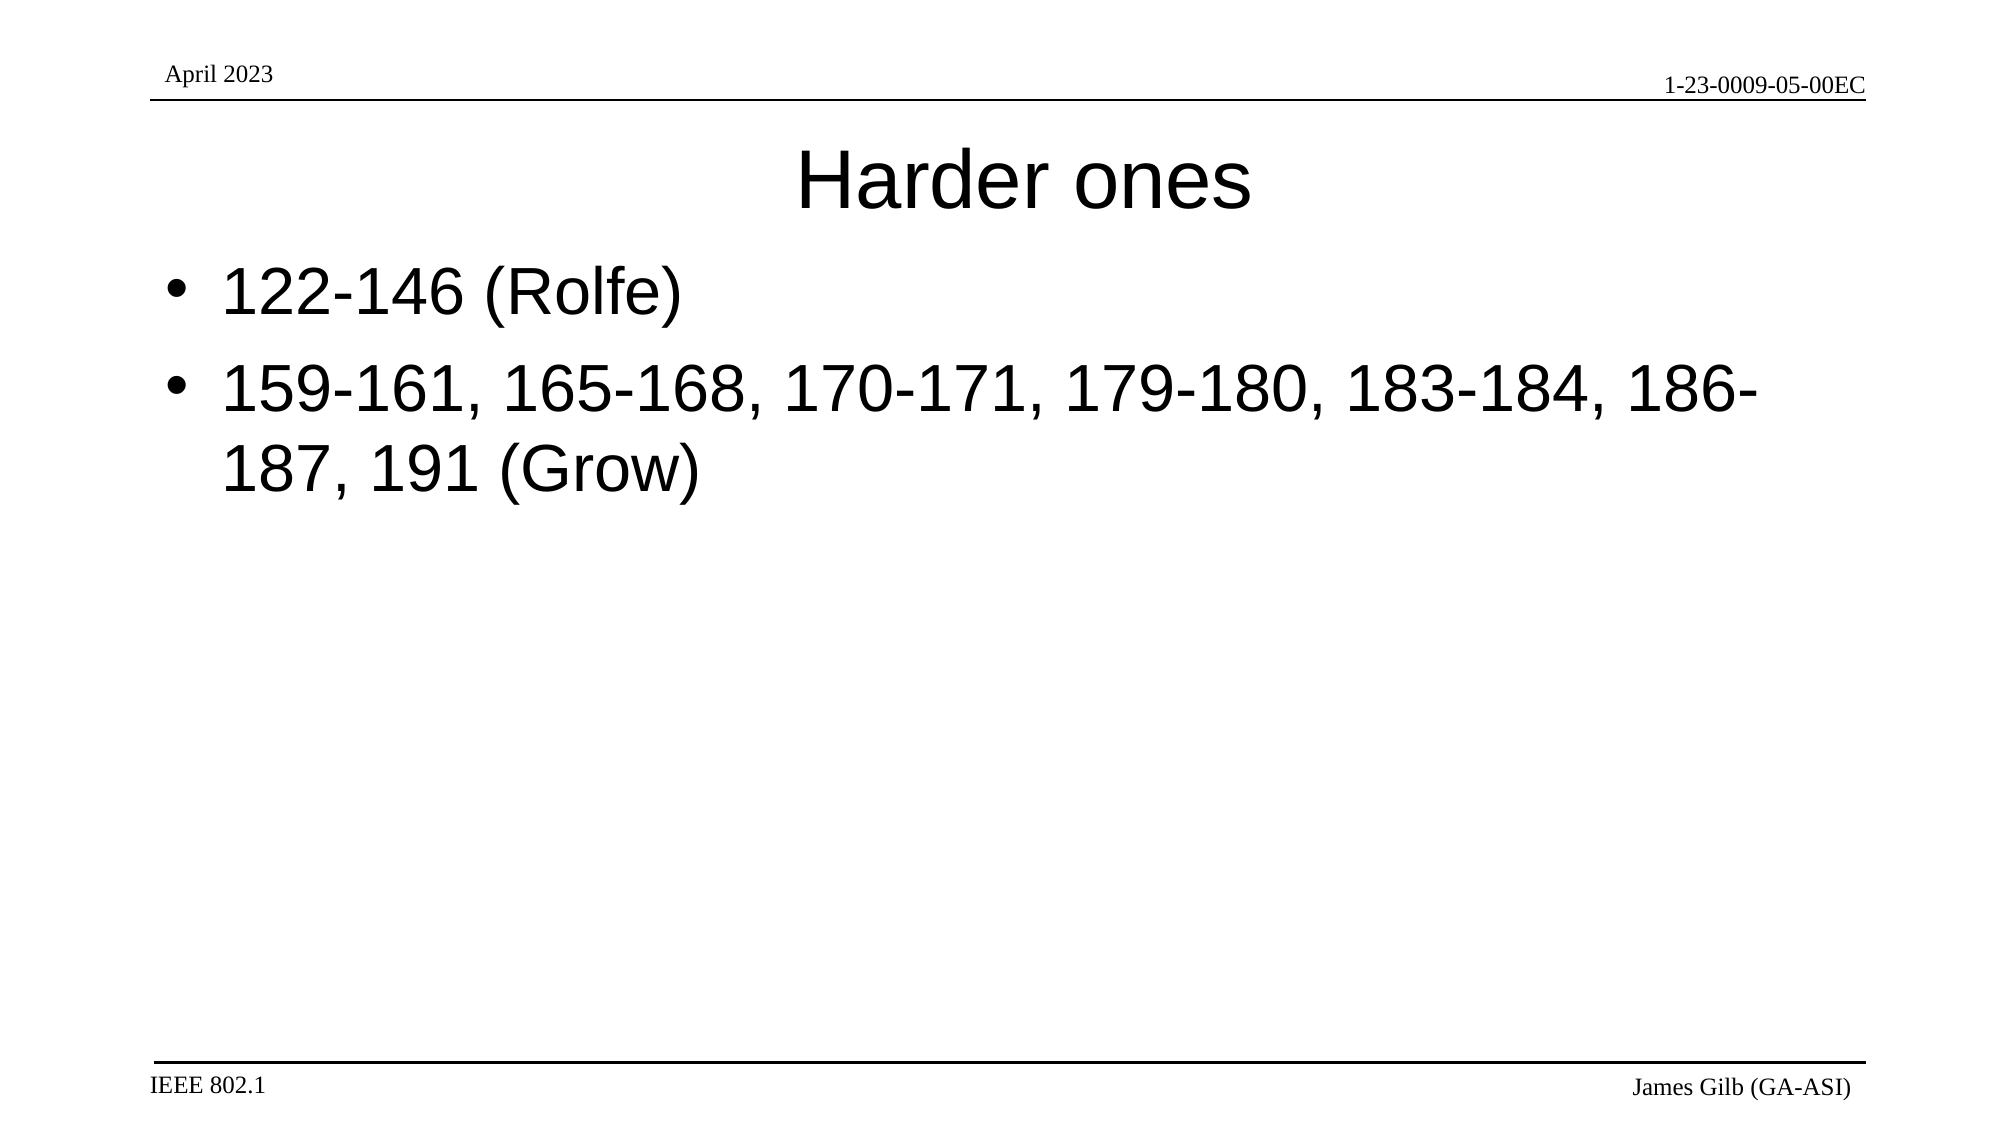

# Harder ones
122-146 (Rolfe)
159-161, 165-168, 170-171, 179-180, 183-184, 186-187, 191 (Grow)